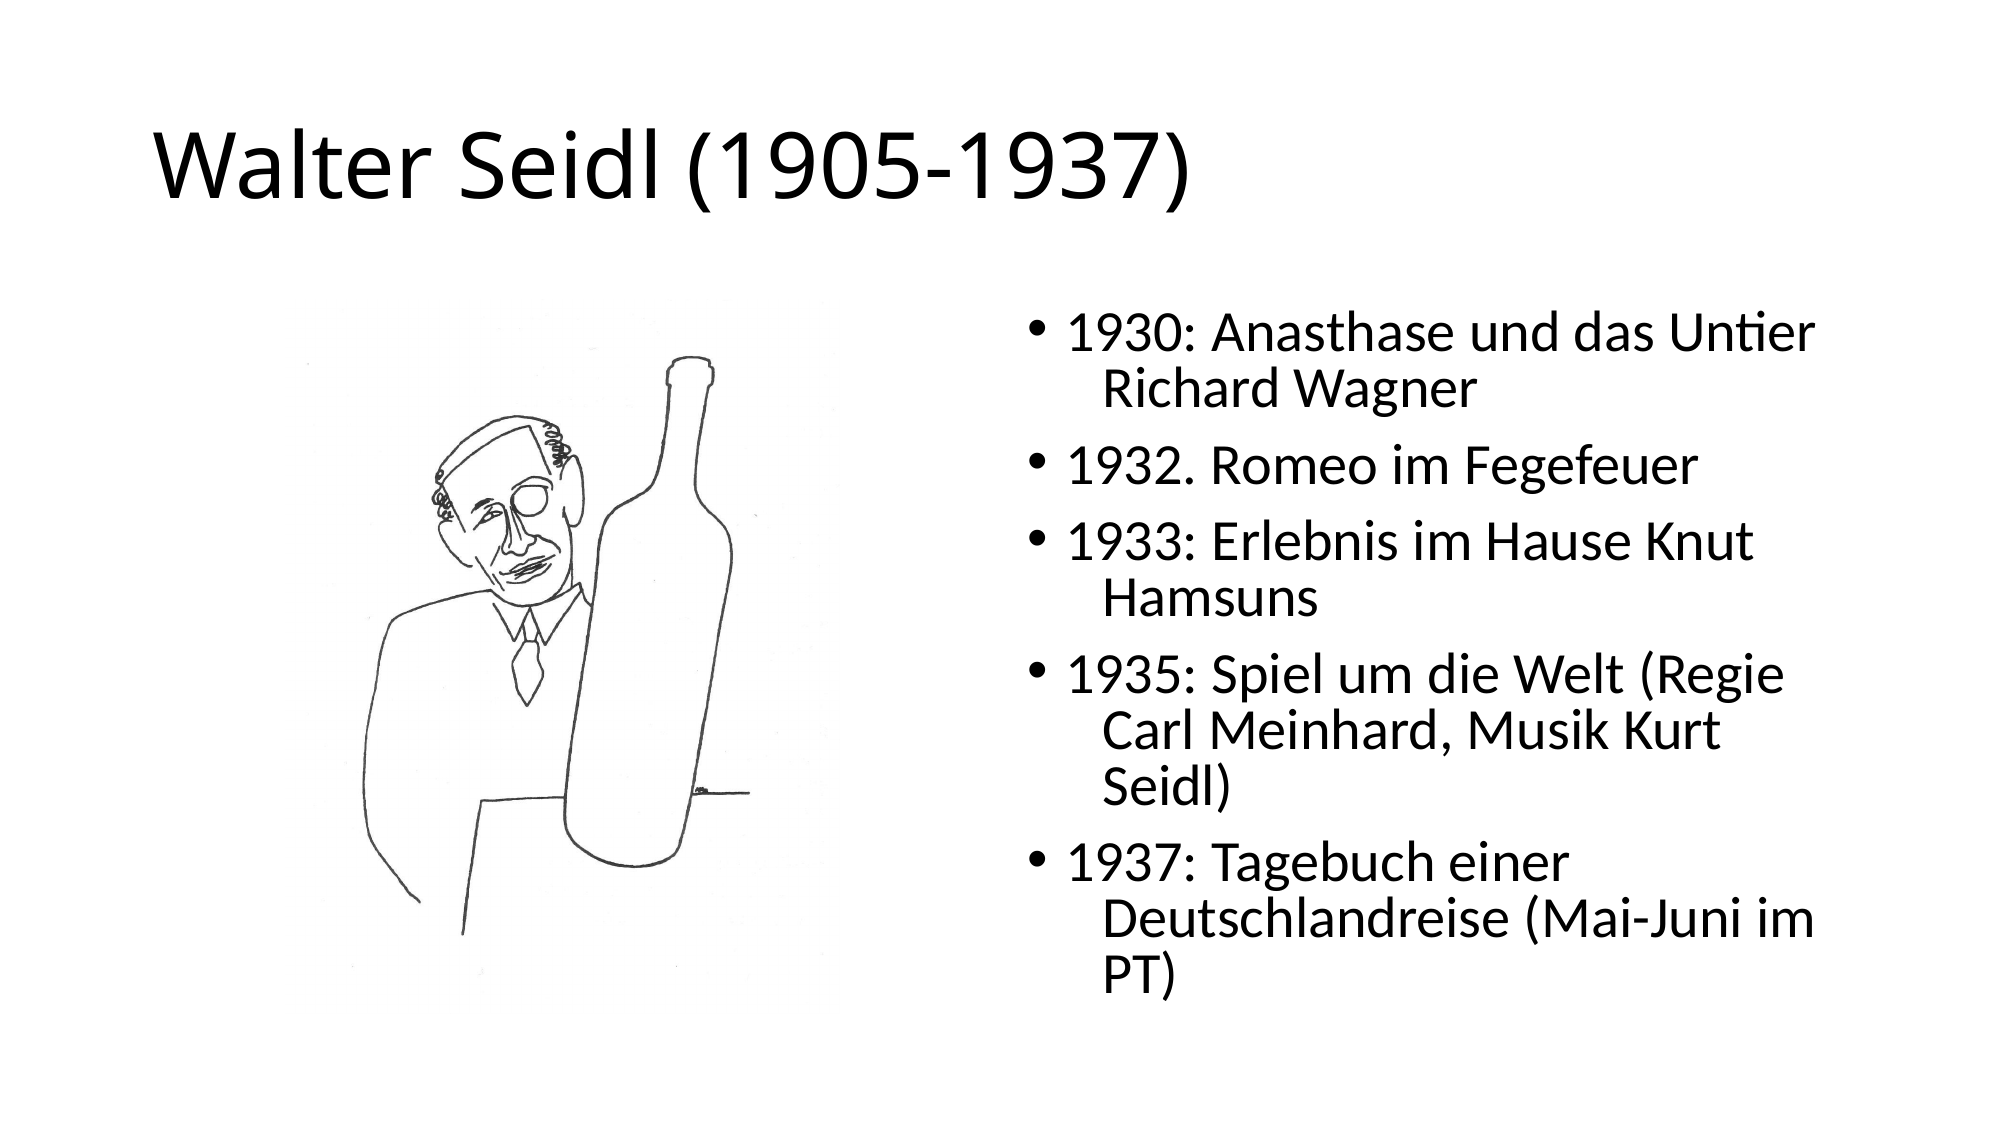

# Walter Seidl (1905-1937)
1930: Anasthase und das Untier Richard Wagner
1932. Romeo im Fegefeuer
1933: Erlebnis im Hause Knut Hamsuns
1935: Spiel um die Welt (Regie Carl Meinhard, Musik Kurt Seidl)
1937: Tagebuch einer Deutschlandreise (Mai-Juni im PT)